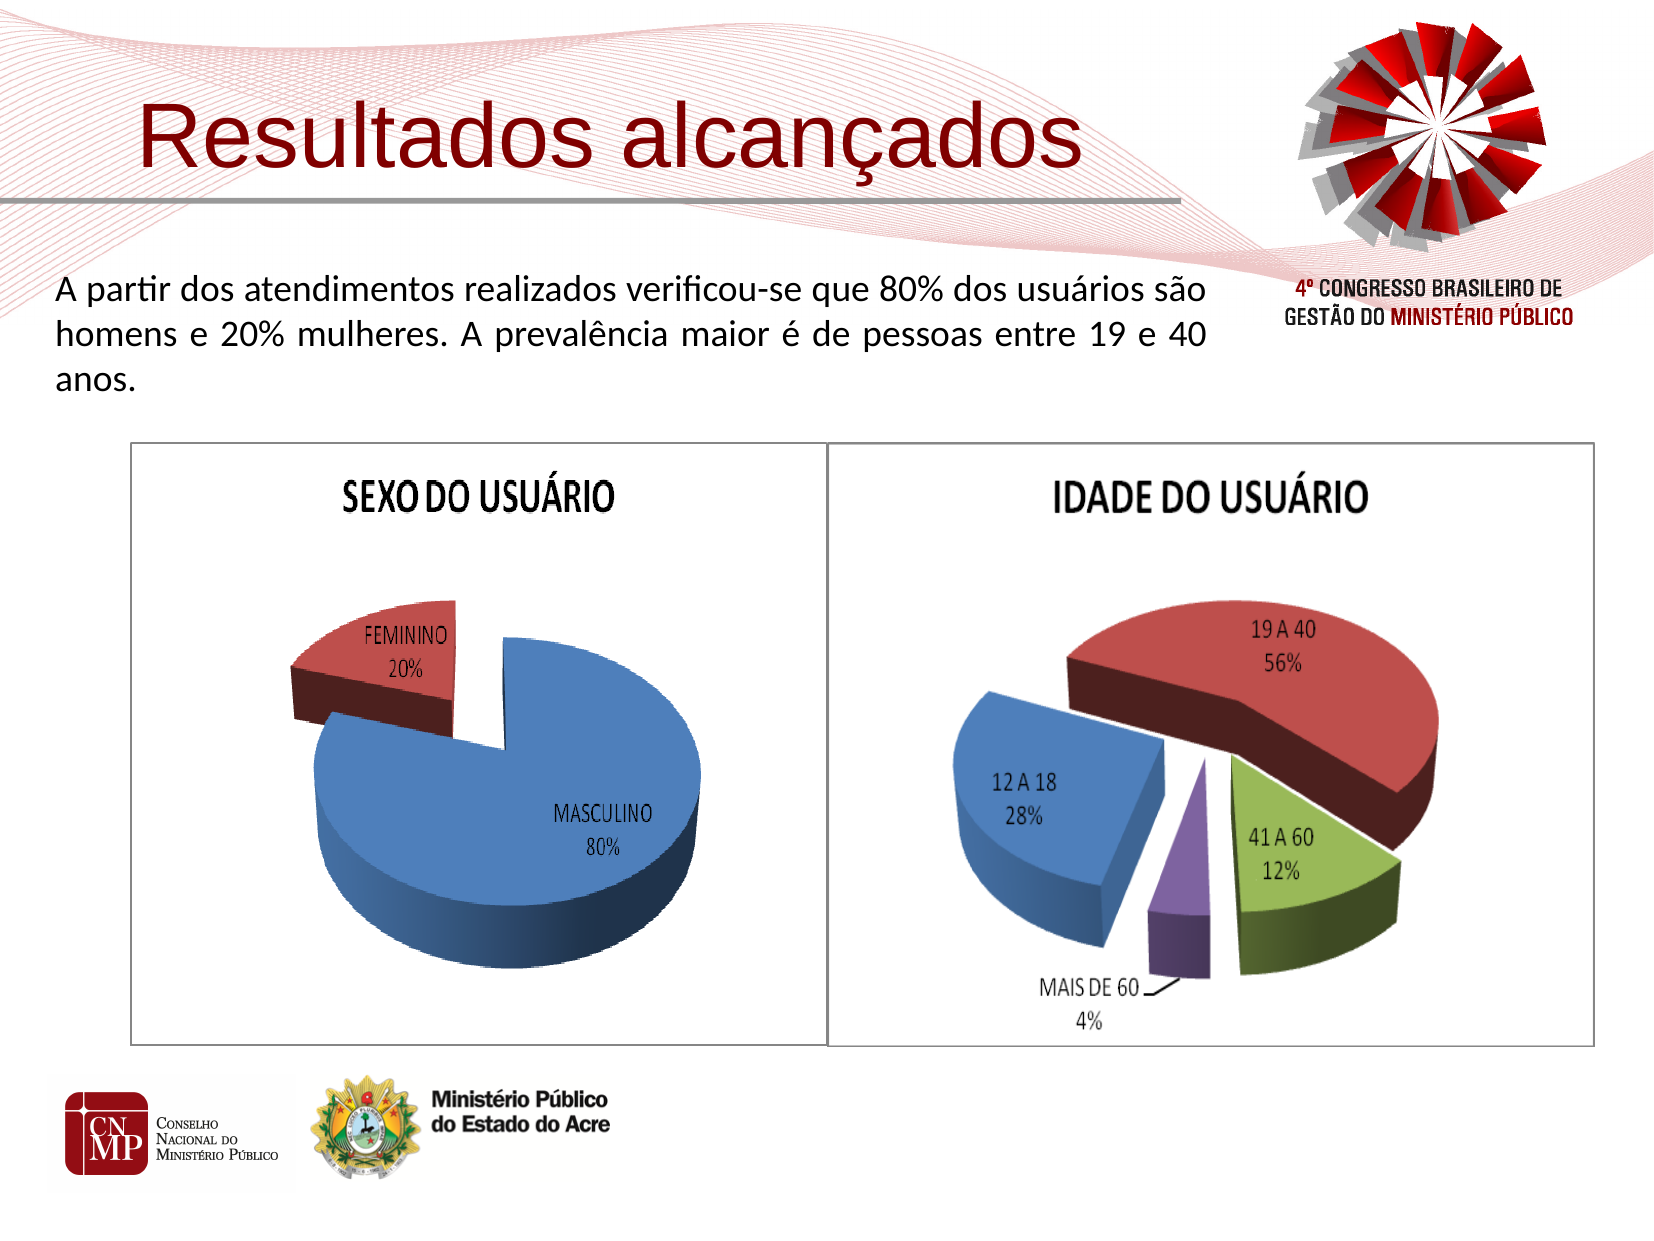

Resultados alcançados
A partir dos atendimentos realizados verificou-se que 80% dos usuários são homens e 20% mulheres. A prevalência maior é de pessoas entre 19 e 40 anos.